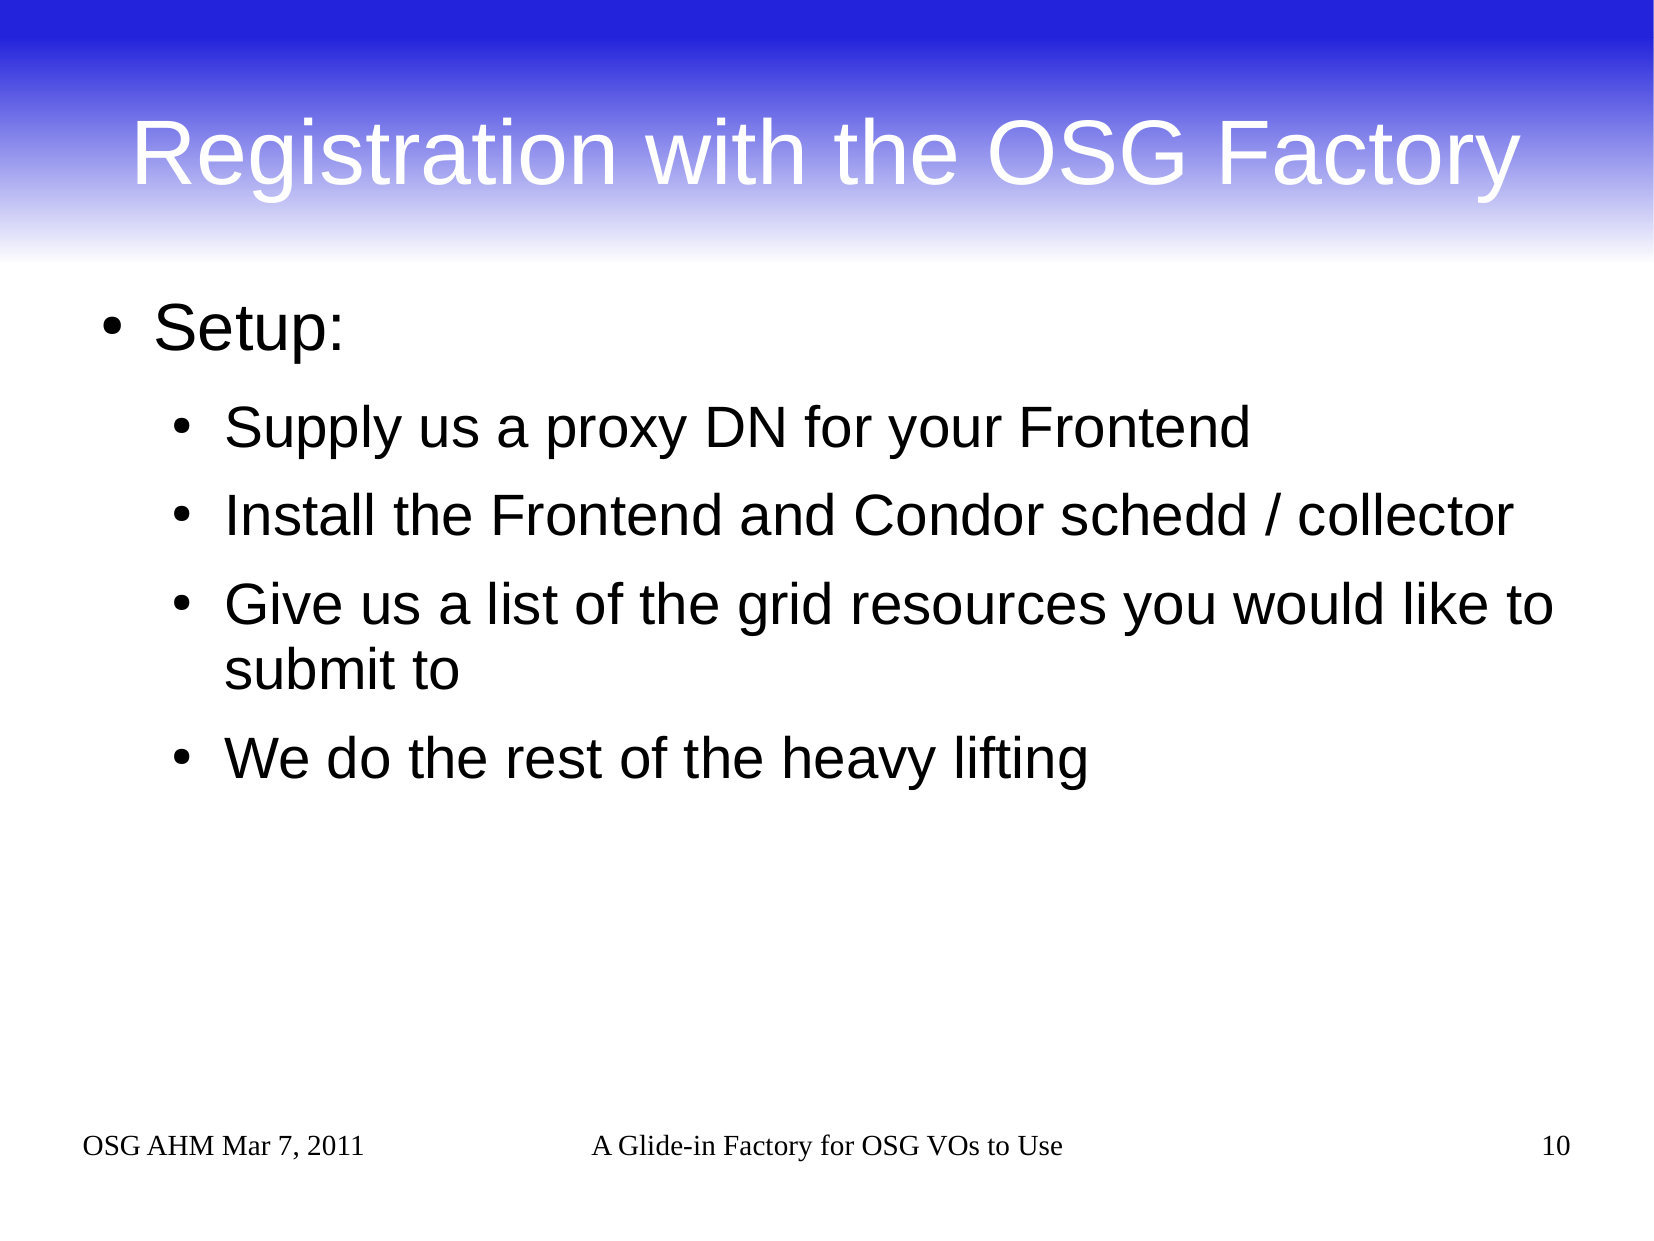

# Registration with the OSG Factory
Setup:
Supply us a proxy DN for your Frontend
Install the Frontend and Condor schedd / collector
Give us a list of the grid resources you would like to submit to
We do the rest of the heavy lifting
OSG AHM Mar 7, 2011
A Glide-in Factory for OSG VOs to Use
10